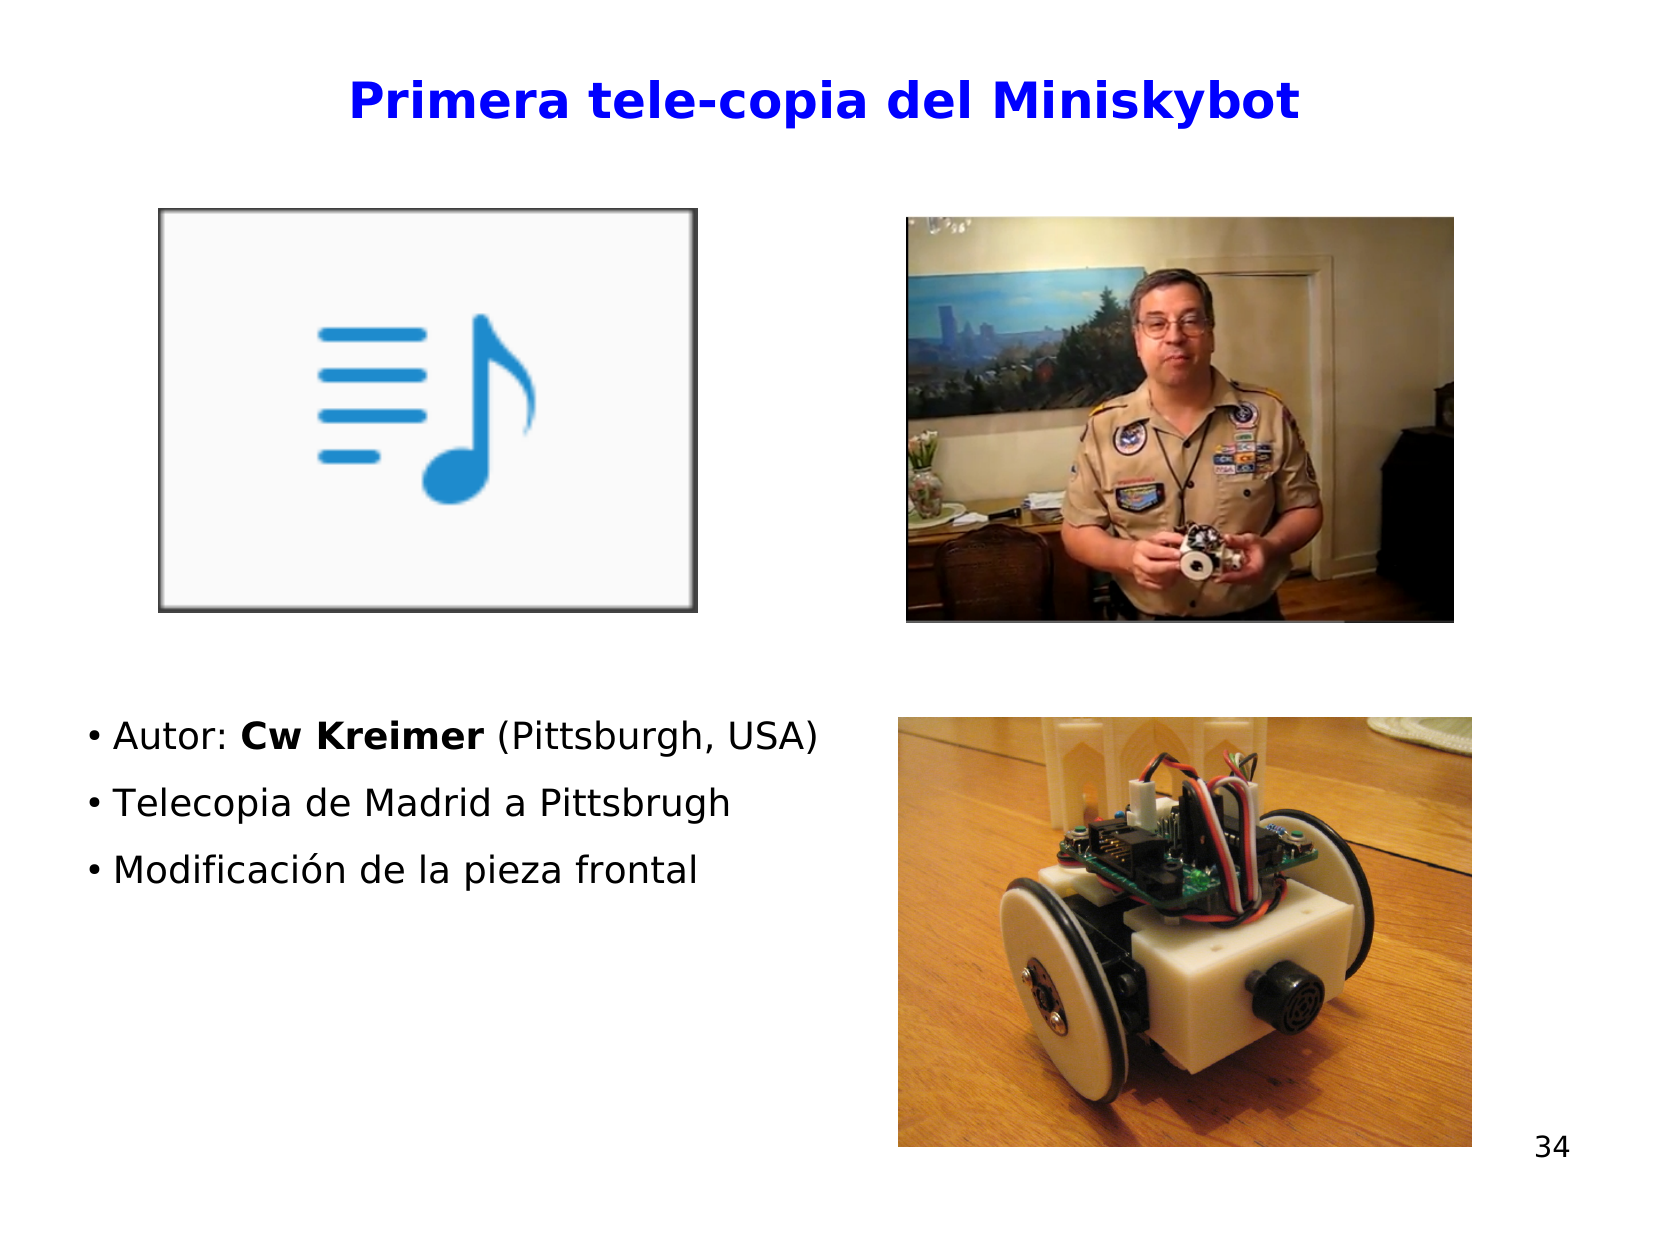

Primera tele-copia del Miniskybot
 Autor: Cw Kreimer (Pittsburgh, USA)
 Telecopia de Madrid a Pittsbrugh
 Modificación de la pieza frontal
34